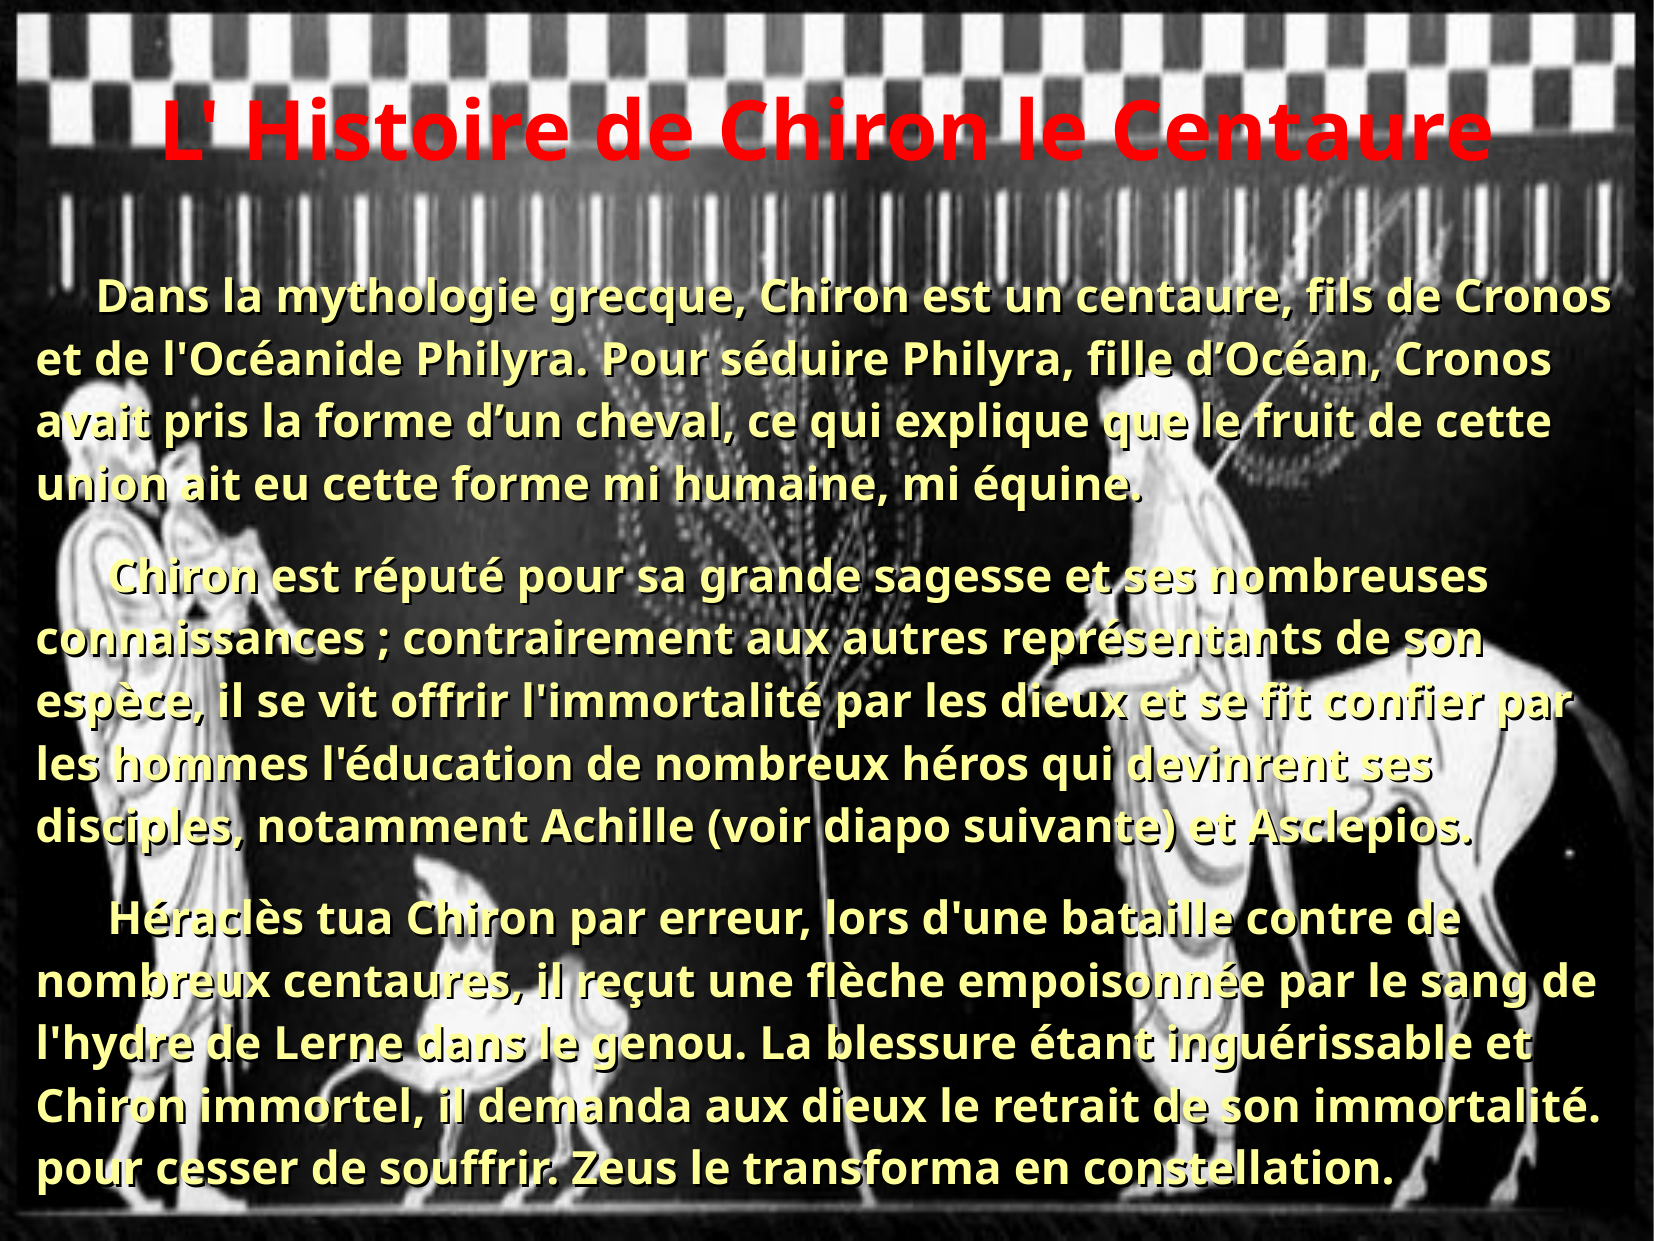

# L' Histoire de Chiron le Centaure
 Dans la mythologie grecque, Chiron est un centaure, fils de Cronos et de l'Océanide Philyra. Pour séduire Philyra, fille d’Océan, Cronos avait pris la forme d’un cheval, ce qui explique que le fruit de cette union ait eu cette forme mi humaine, mi équine.
 Chiron est réputé pour sa grande sagesse et ses nombreuses connaissances ; contrairement aux autres représentants de son espèce, il se vit offrir l'immortalité par les dieux et se fit confier par les hommes l'éducation de nombreux héros qui devinrent ses disciples, notamment Achille (voir diapo suivante) et Asclepios.
 Héraclès tua Chiron par erreur, lors d'une bataille contre de nombreux centaures, il reçut une flèche empoisonnée par le sang de l'hydre de Lerne dans le genou. La blessure étant inguérissable et Chiron immortel, il demanda aux dieux le retrait de son immortalité. pour cesser de souffrir. Zeus le transforma en constellation.